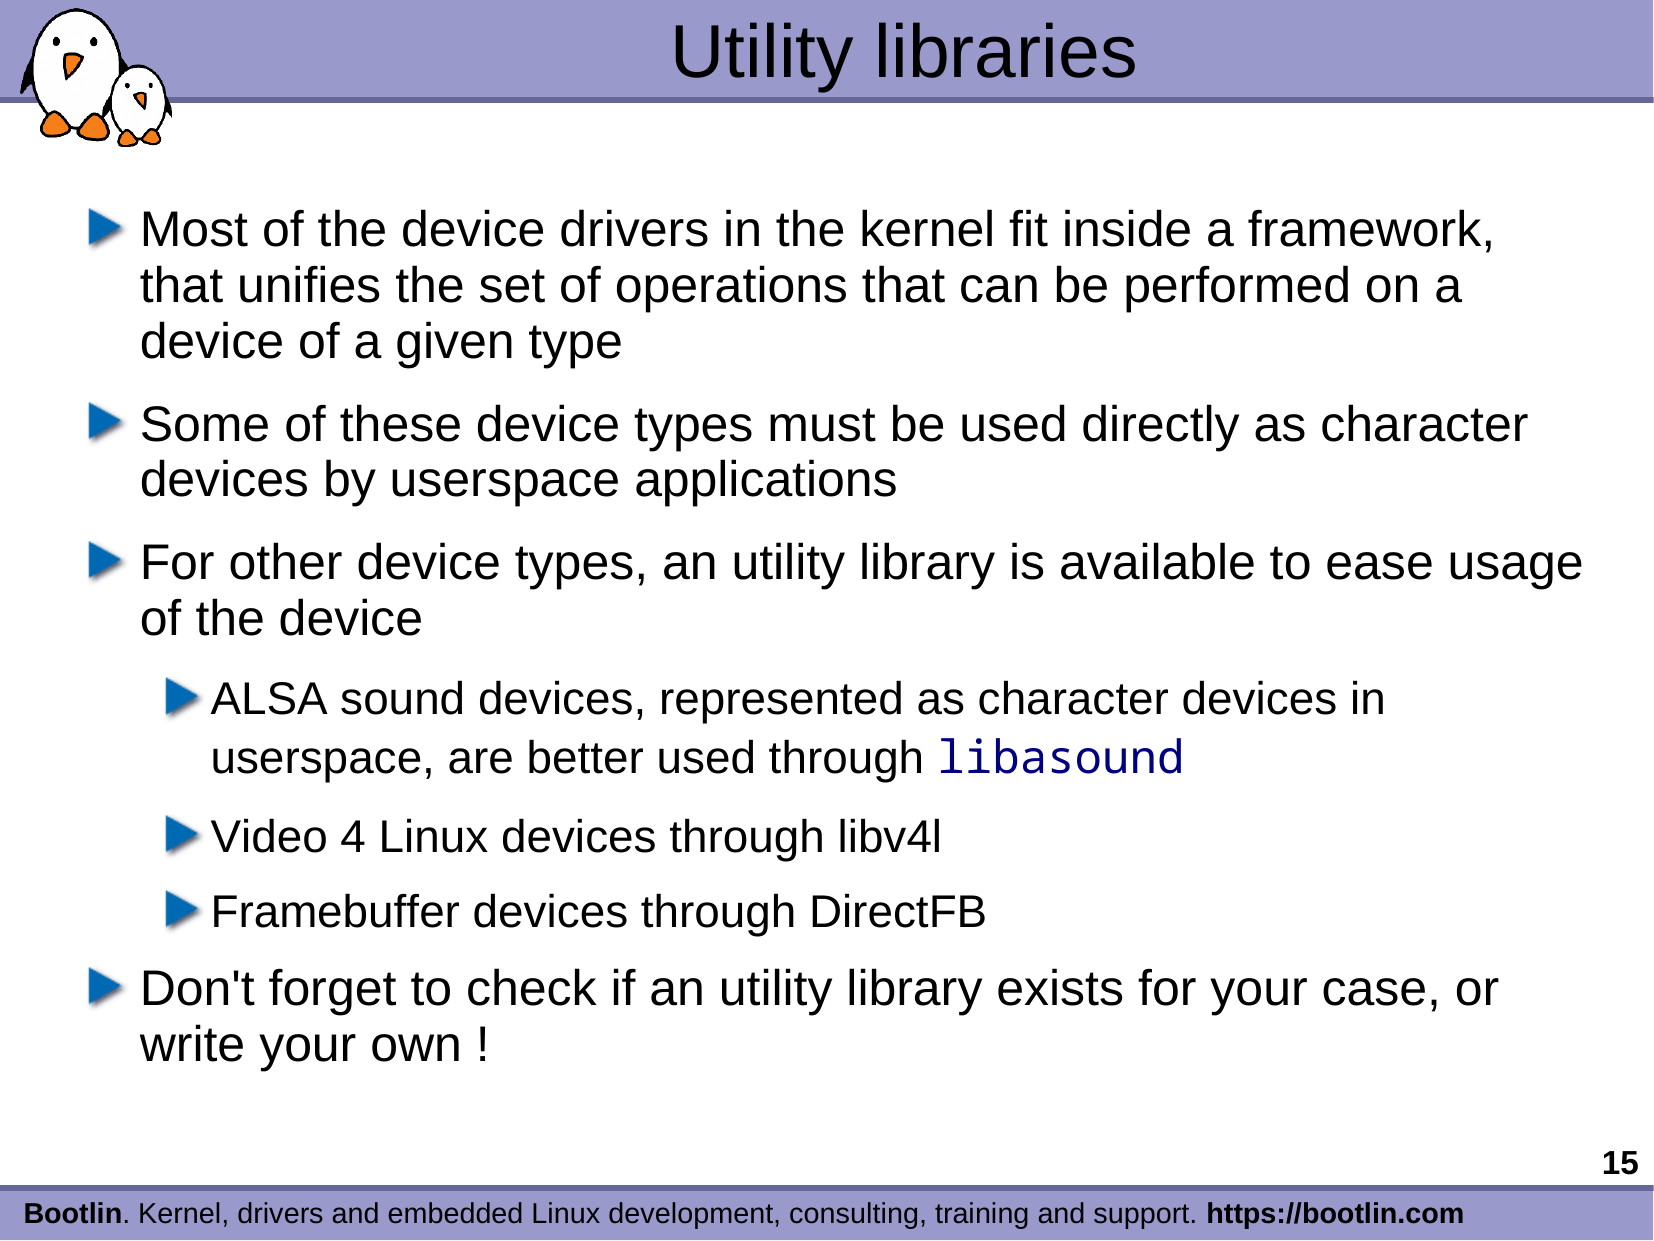

# Utility libraries
Most of the device drivers in the kernel fit inside a framework, that unifies the set of operations that can be performed on a device of a given type
Some of these device types must be used directly as character devices by userspace applications
For other device types, an utility library is available to ease usage of the device
ALSA sound devices, represented as character devices in userspace, are better used through libasound
Video 4 Linux devices through libv4l
Framebuffer devices through DirectFB
Don't forget to check if an utility library exists for your case, or write your own !